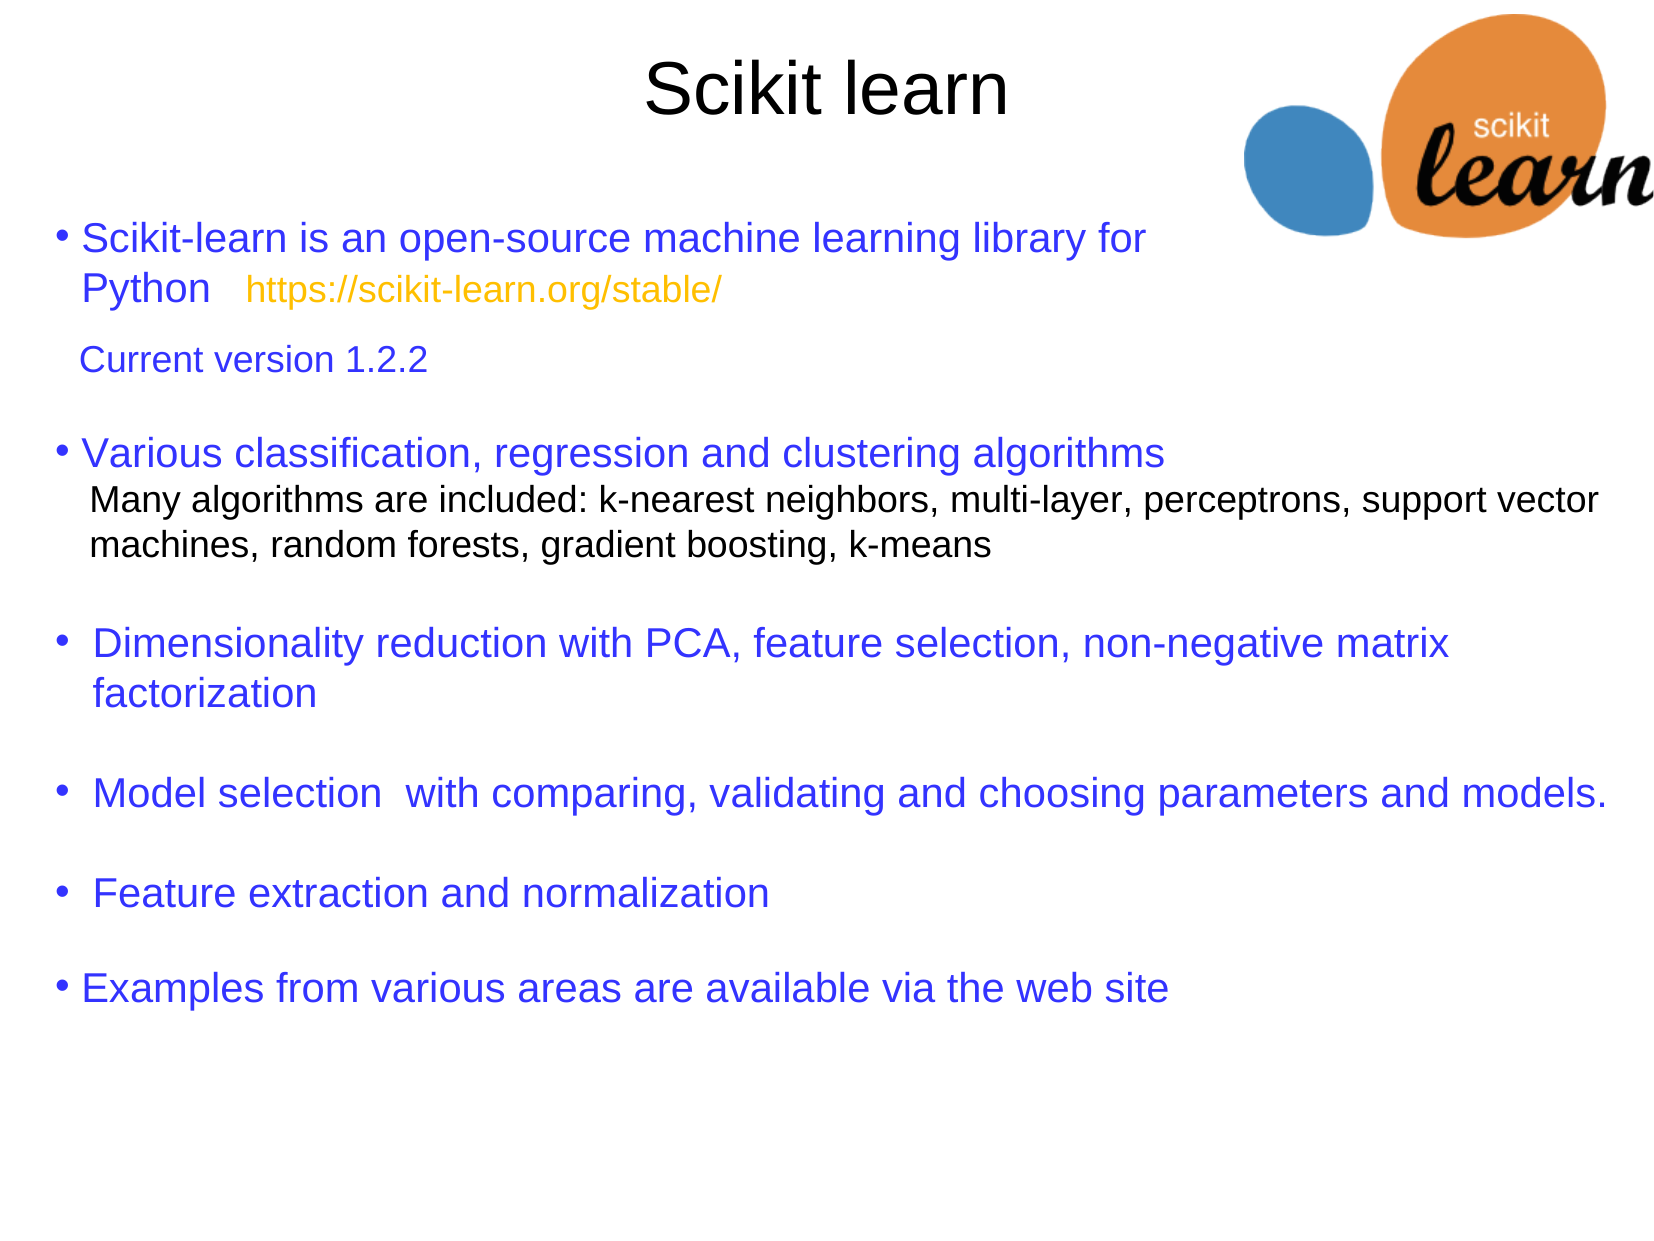

# Scikit learn
 Scikit-learn is an open-source machine learning library for
 Python https://scikit-learn.org/stable/
 Current version 1.2.2
 Various classification, regression and clustering algorithms
 Many algorithms are included: k-nearest neighbors, multi-layer, perceptrons, support vector
 machines, random forests, gradient boosting, k-means
 Dimensionality reduction with PCA, feature selection, non-negative matrix
 factorization
 Model selection with comparing, validating and choosing parameters and models.
 Feature extraction and normalization
 Examples from various areas are available via the web site